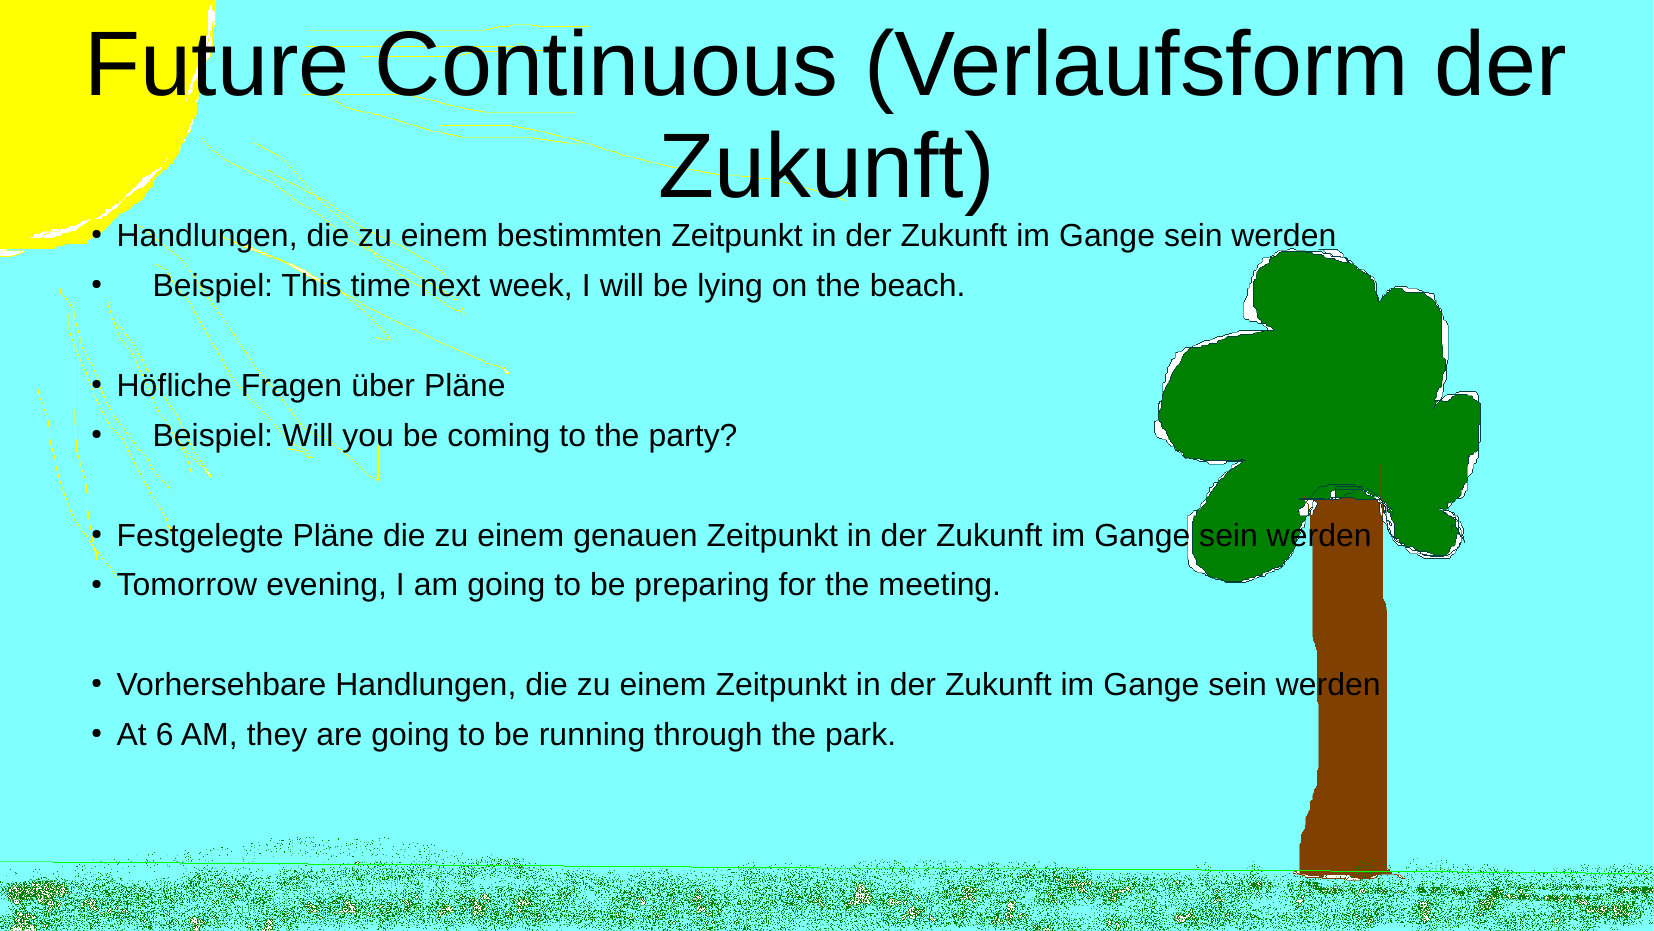

# Future Continuous (Verlaufsform der Zukunft)
Handlungen, die zu einem bestimmten Zeitpunkt in der Zukunft im Gange sein werden
 Beispiel: This time next week, I will be lying on the beach.
Höfliche Fragen über Pläne
 Beispiel: Will you be coming to the party?
Festgelegte Pläne die zu einem genauen Zeitpunkt in der Zukunft im Gange sein werden
Tomorrow evening, I am going to be preparing for the meeting.
Vorhersehbare Handlungen, die zu einem Zeitpunkt in der Zukunft im Gange sein werden
At 6 AM, they are going to be running through the park.